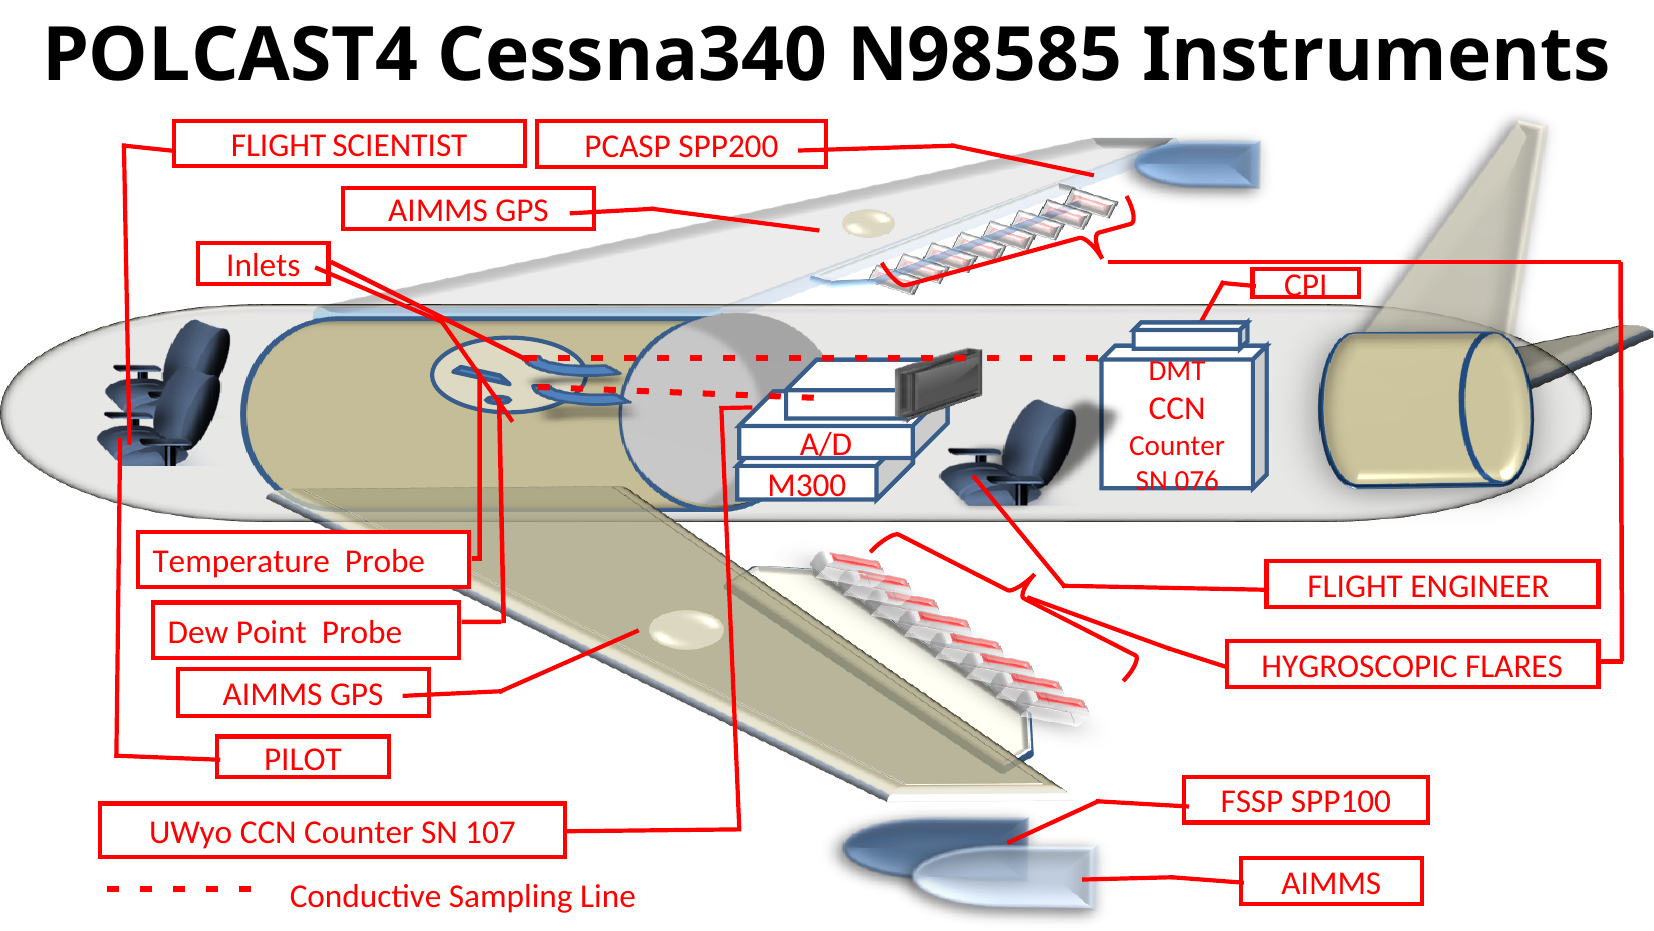

# POLCAST4 Cessna340 N98585 Instruments
PCASP SPP200
FLIGHT SCIENTIST
AIMMS GPS
Inlets
CPI
A/D
DMT
CCN
Counter
SN 076
M300
Temperature Probe
FLIGHT ENGINEER
Dew Point Probe
HYGROSCOPIC FLARES
AIMMS GPS
PILOT
FSSP SPP100
UWyo CCN Counter SN 107
AIMMS
Conductive Sampling Line